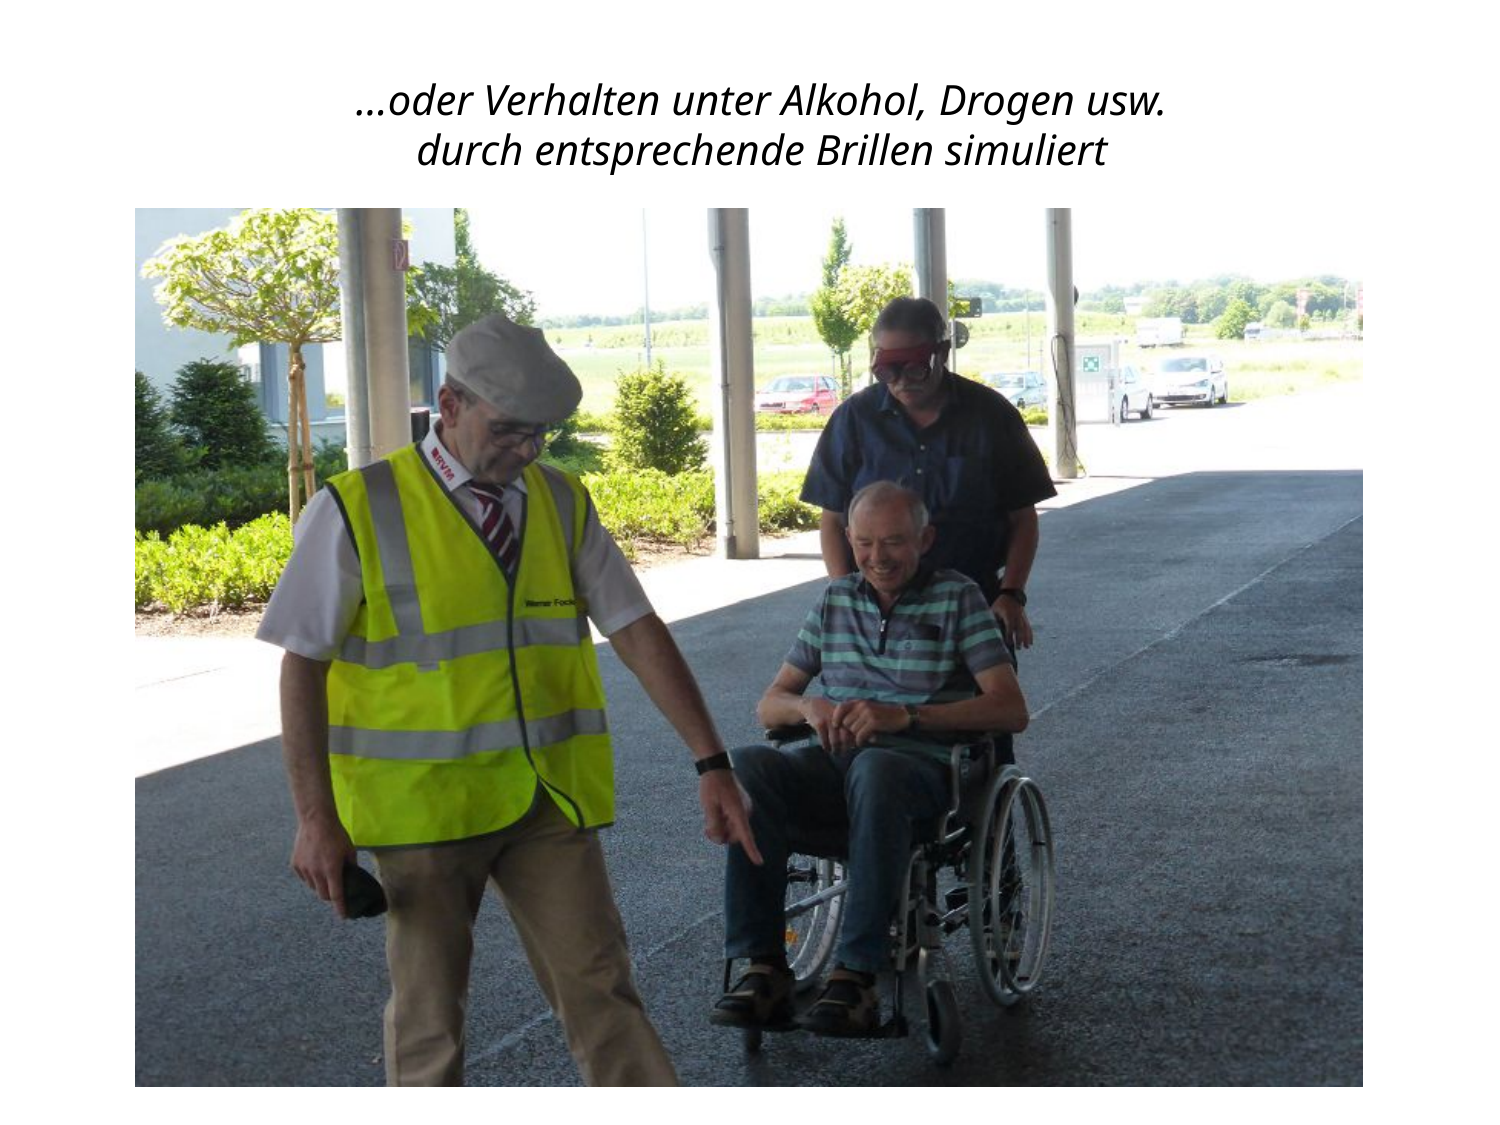

…oder Verhalten unter Alkohol, Drogen usw.
durch entsprechende Brillen simuliert